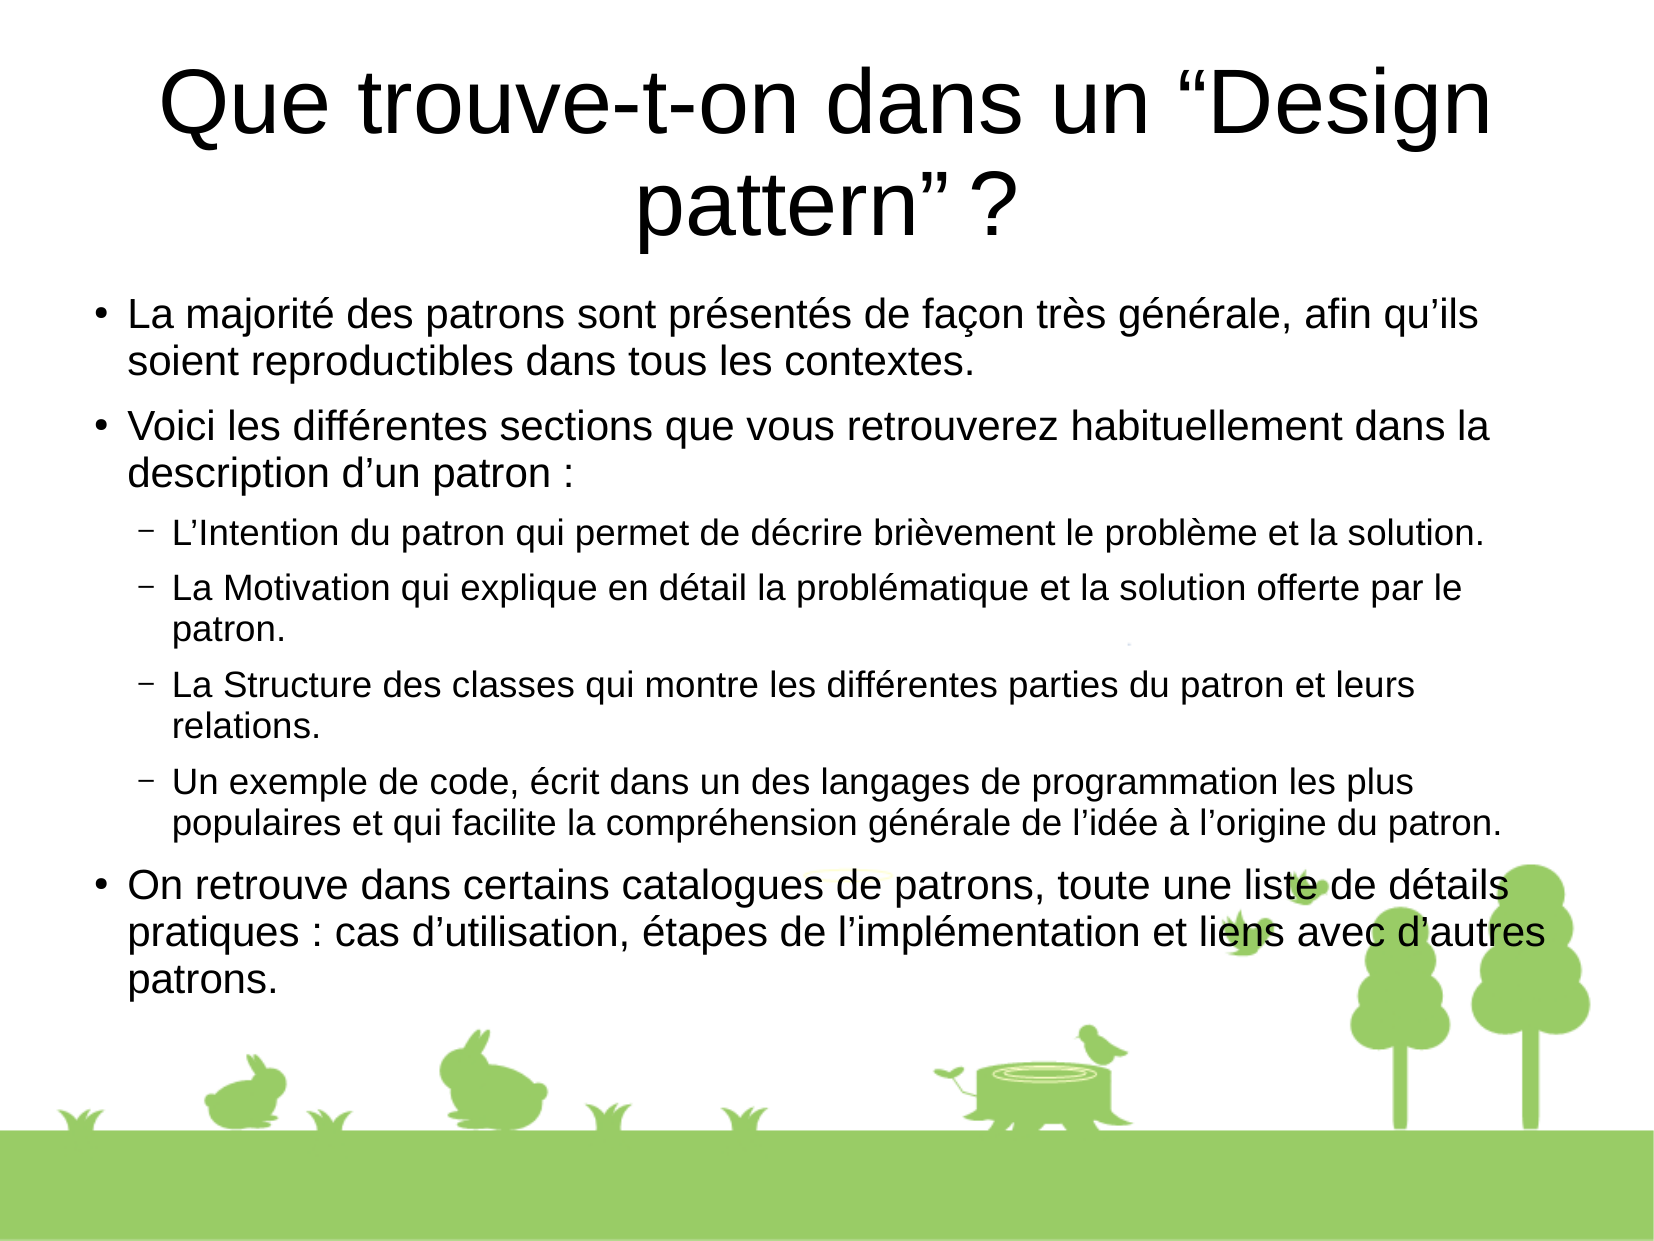

# Que trouve-t-on dans un “Design pattern” ?
La majorité des patrons sont présentés de façon très générale, afin qu’ils soient reproductibles dans tous les contextes.
Voici les différentes sections que vous retrouverez habituellement dans la description d’un patron :
L’Intention du patron qui permet de décrire brièvement le problème et la solution.
La Motivation qui explique en détail la problématique et la solution offerte par le patron.
La Structure des classes qui montre les différentes parties du patron et leurs relations.
Un exemple de code, écrit dans un des langages de programmation les plus populaires et qui facilite la compréhension générale de l’idée à l’origine du patron.
On retrouve dans certains catalogues de patrons, toute une liste de détails pratiques : cas d’utilisation, étapes de l’implémentation et liens avec d’autres patrons.